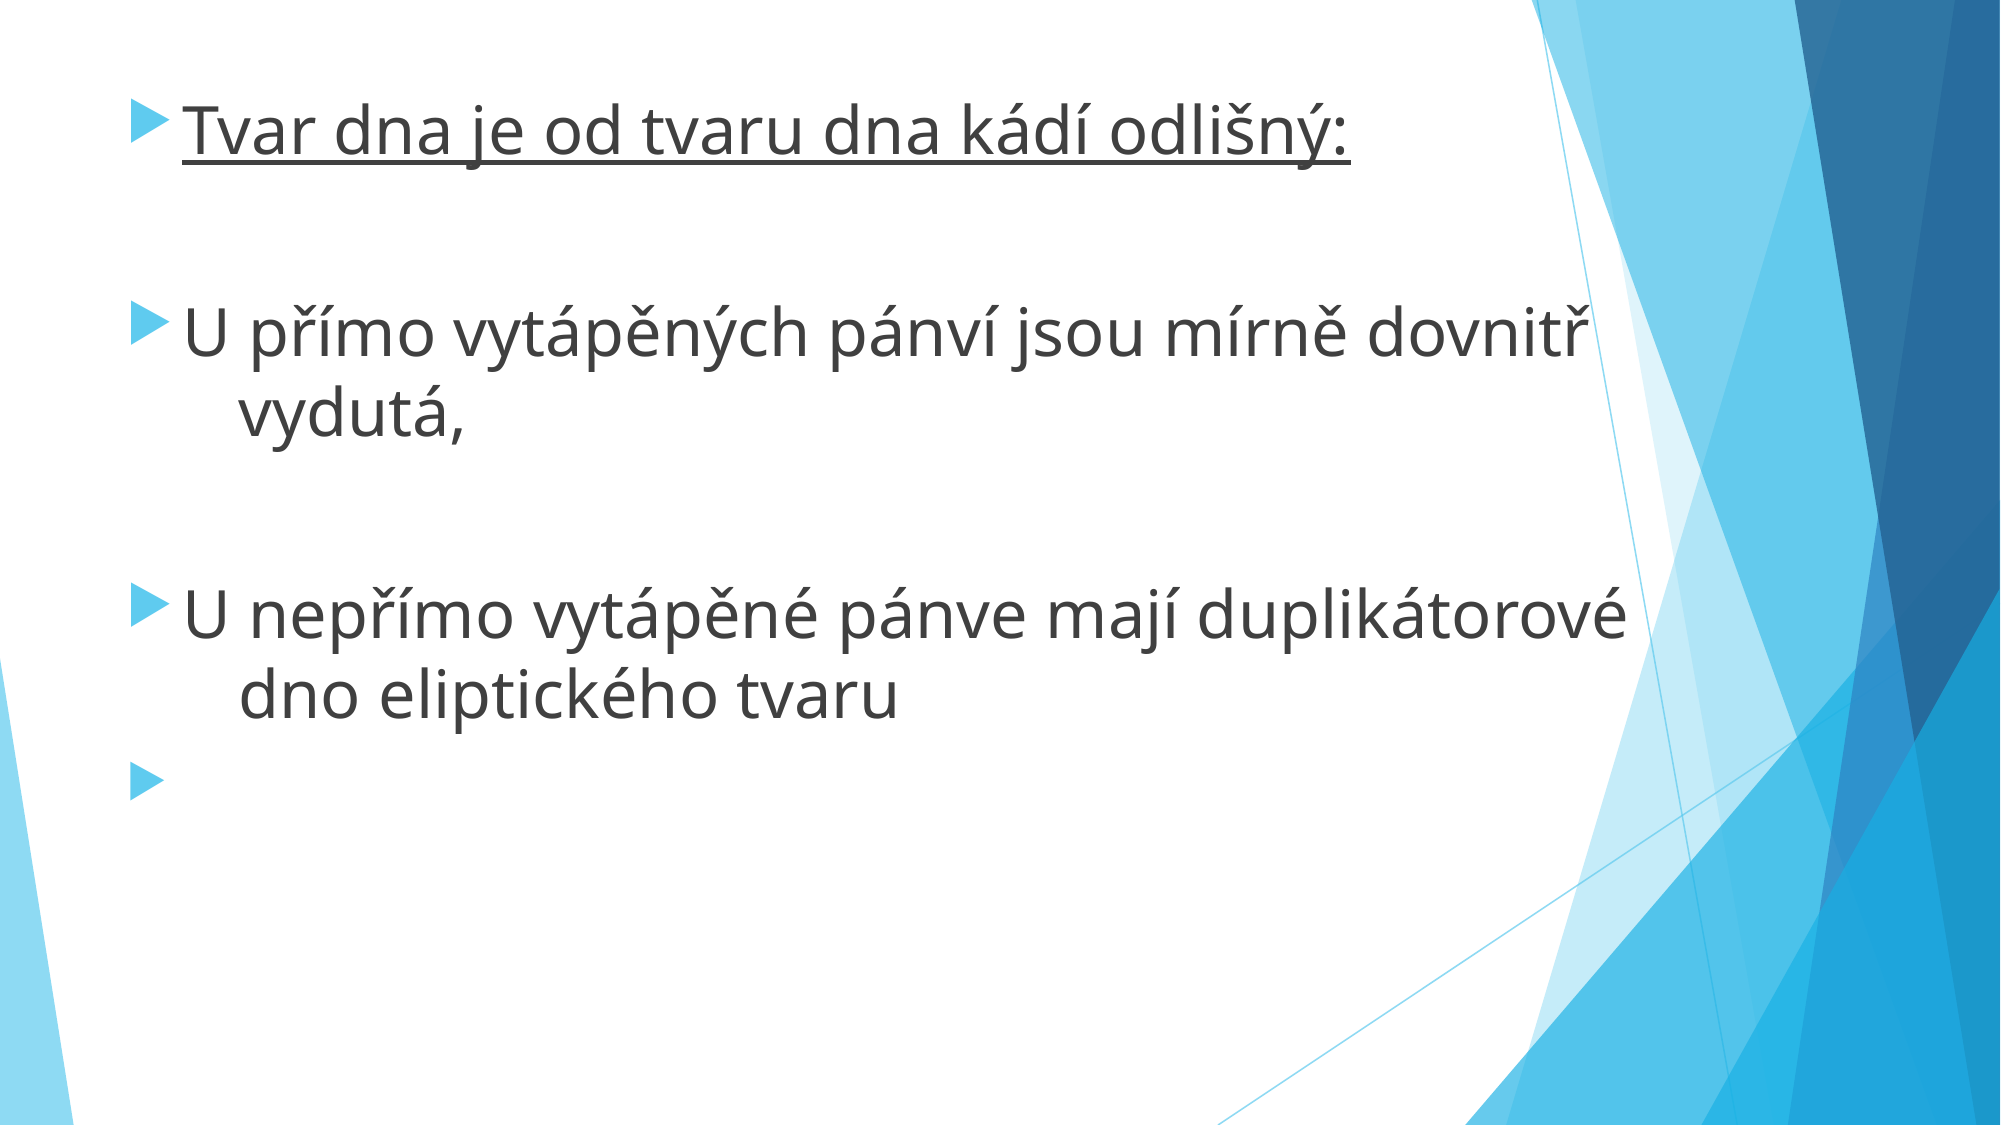

Tvar dna je od tvaru dna kádí odlišný:
U přímo vytápěných pánví jsou mírně dovnitř vydutá,
U nepřímo vytápěné pánve mají duplikátorové dno eliptického tvaru
#